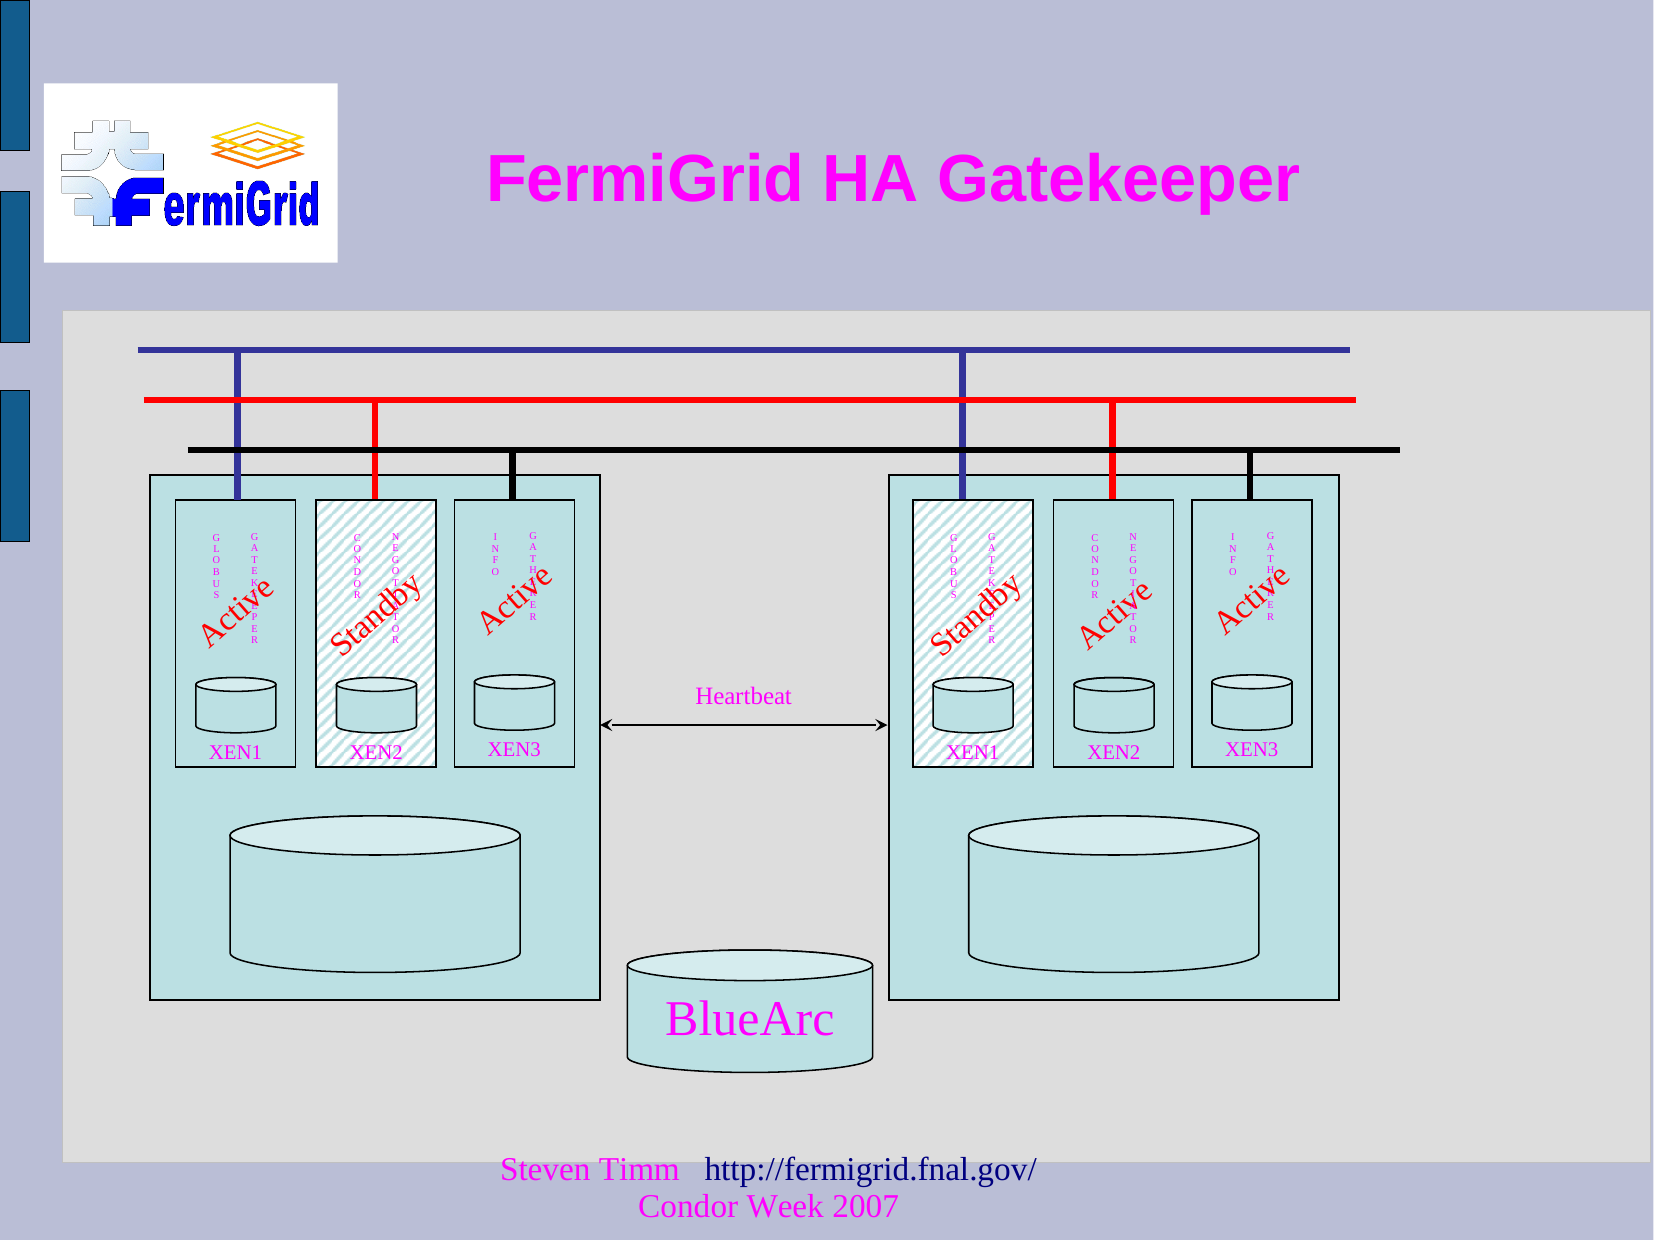

# FermiGrid HA Gatekeeper
G
A
T
E
K
E
E
P
E
R
G
L
O
B
U
S
Active
XEN1
N
E
G
O
T
I
A
T
O
R
C
O
N
D
O
R
XEN2
Standby
G
A
T
H
E
R
E
R
I
N
F
O
Active
XEN3
G
A
T
E
K
E
E
P
E
R
G
L
O
B
U
S
XEN1
N
E
G
O
T
I
A
T
O
R
C
O
N
D
O
R
XEN2
Active
G
A
T
H
E
R
E
R
I
N
F
O
Active
XEN3
Standby
Heartbeat
BlueArc